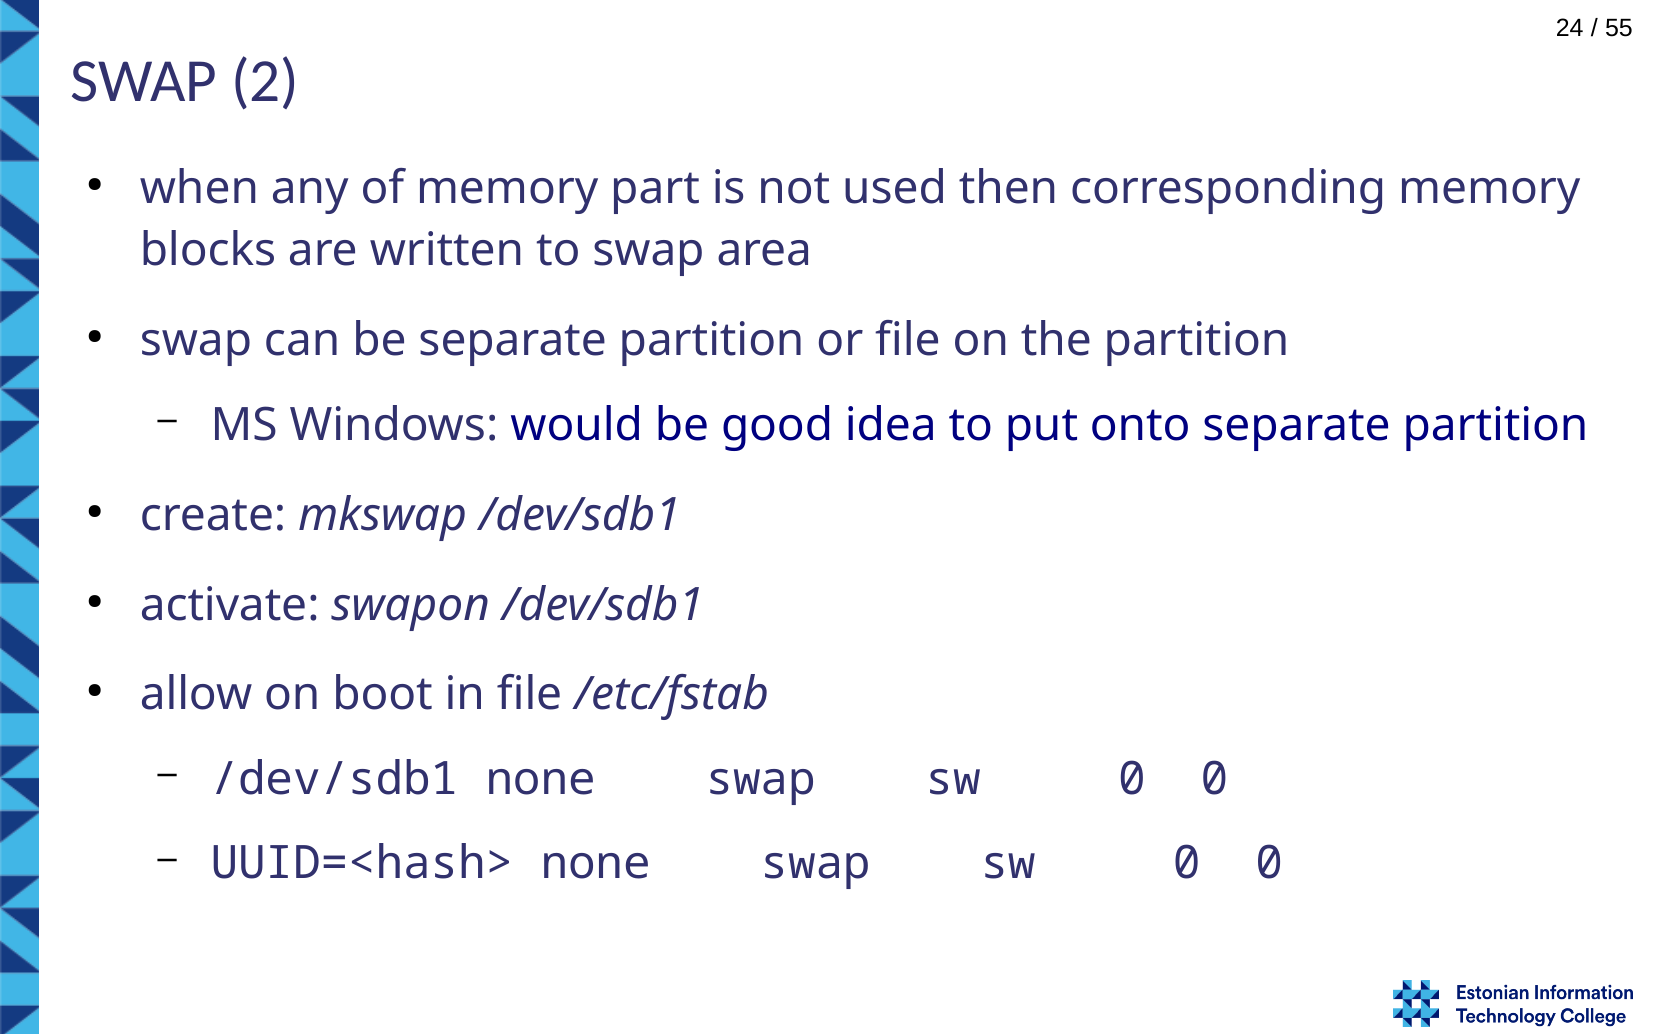

# SWAP (2)
when any of memory part is not used then corresponding memory blocks are written to swap area
swap can be separate partition or file on the partition
MS Windows: would be good idea to put onto separate partition
create: mkswap /dev/sdb1
activate: swapon /dev/sdb1
allow on boot in file /etc/fstab
/dev/sdb1 none swap sw 0 0
UUID=<hash> none swap sw 0 0